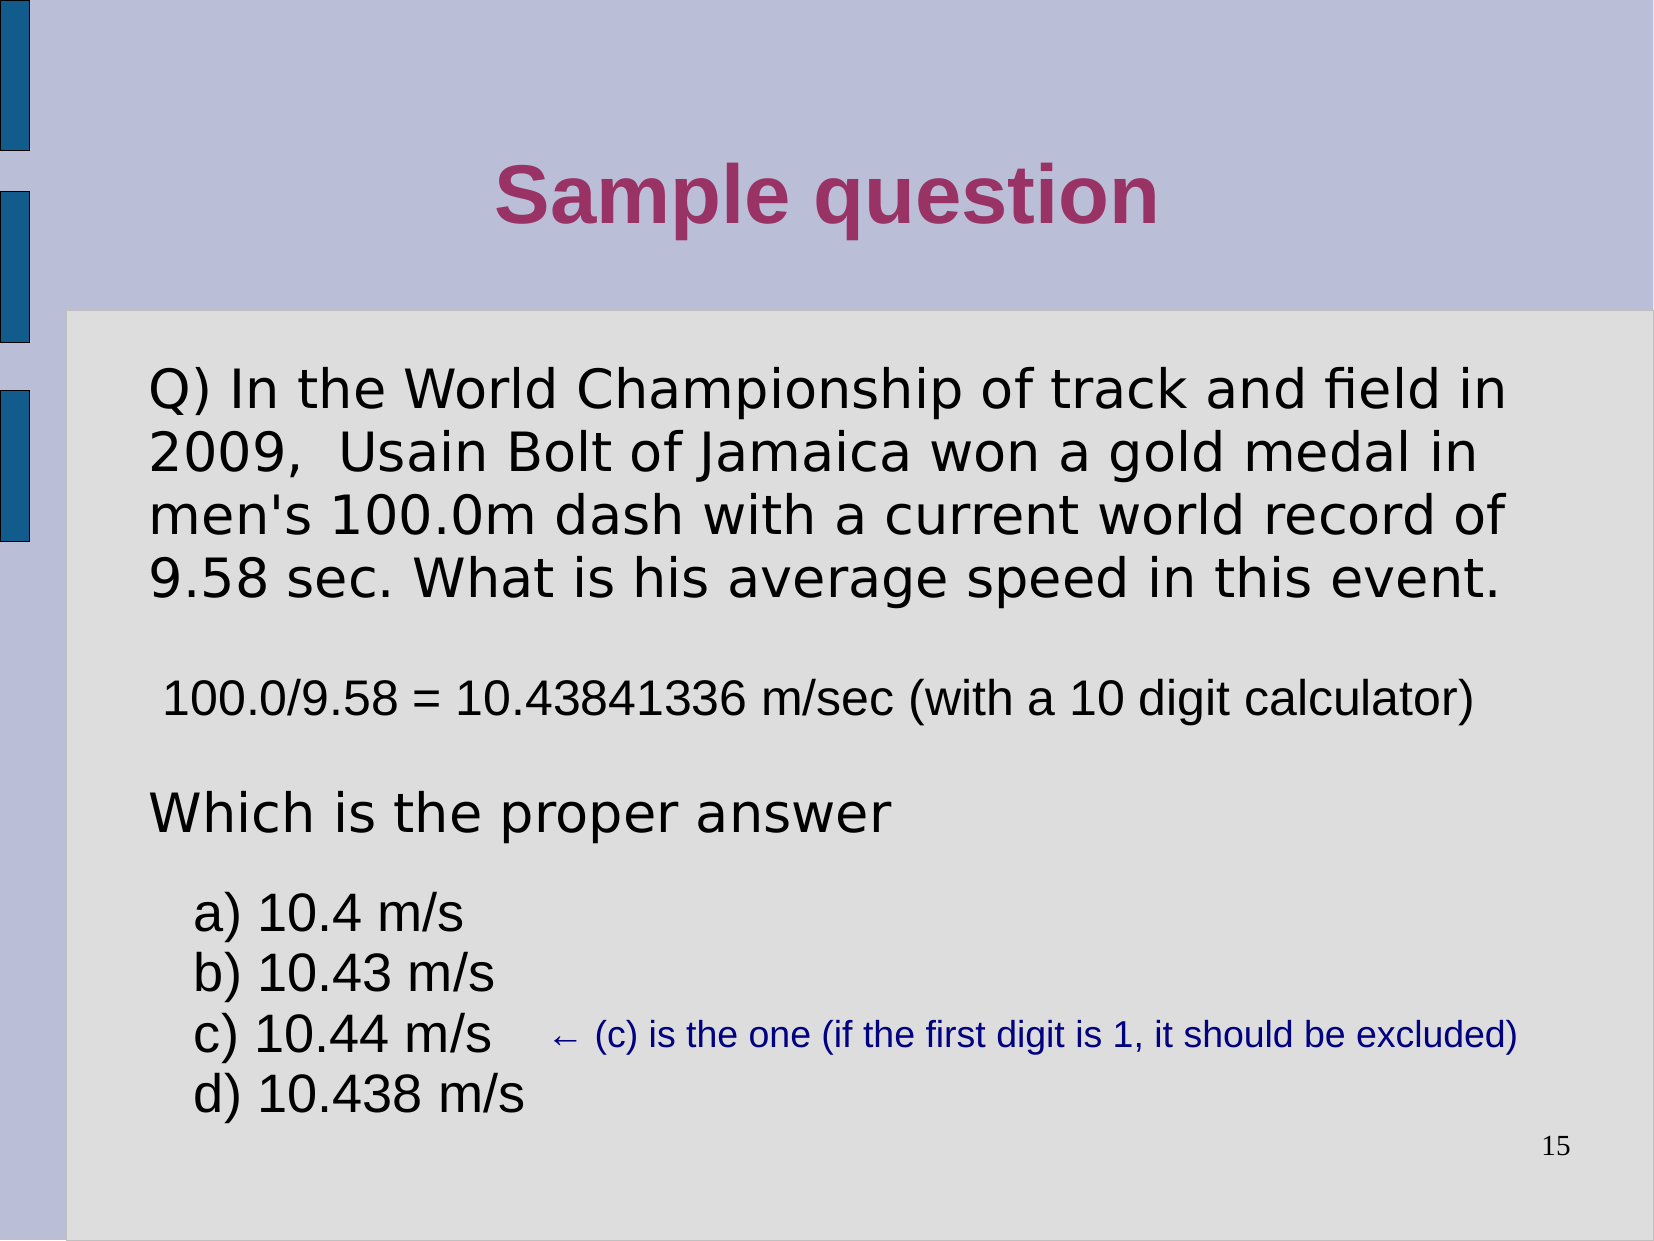

# Sample question
Q) In the World Championship of track and field in
2009, Usain Bolt of Jamaica won a gold medal in
men's 100.0m dash with a current world record of
9.58 sec. What is his average speed in this event.
 100.0/9.58 = 10.43841336 m/sec (with a 10 digit calculator)
Which is the proper answer
 a) 10.4 m/s
 b) 10.43 m/s
 c) 10.44 m/s
 d) 10.438 m/s
← (c) is the one (if the first digit is 1, it should be excluded)
15